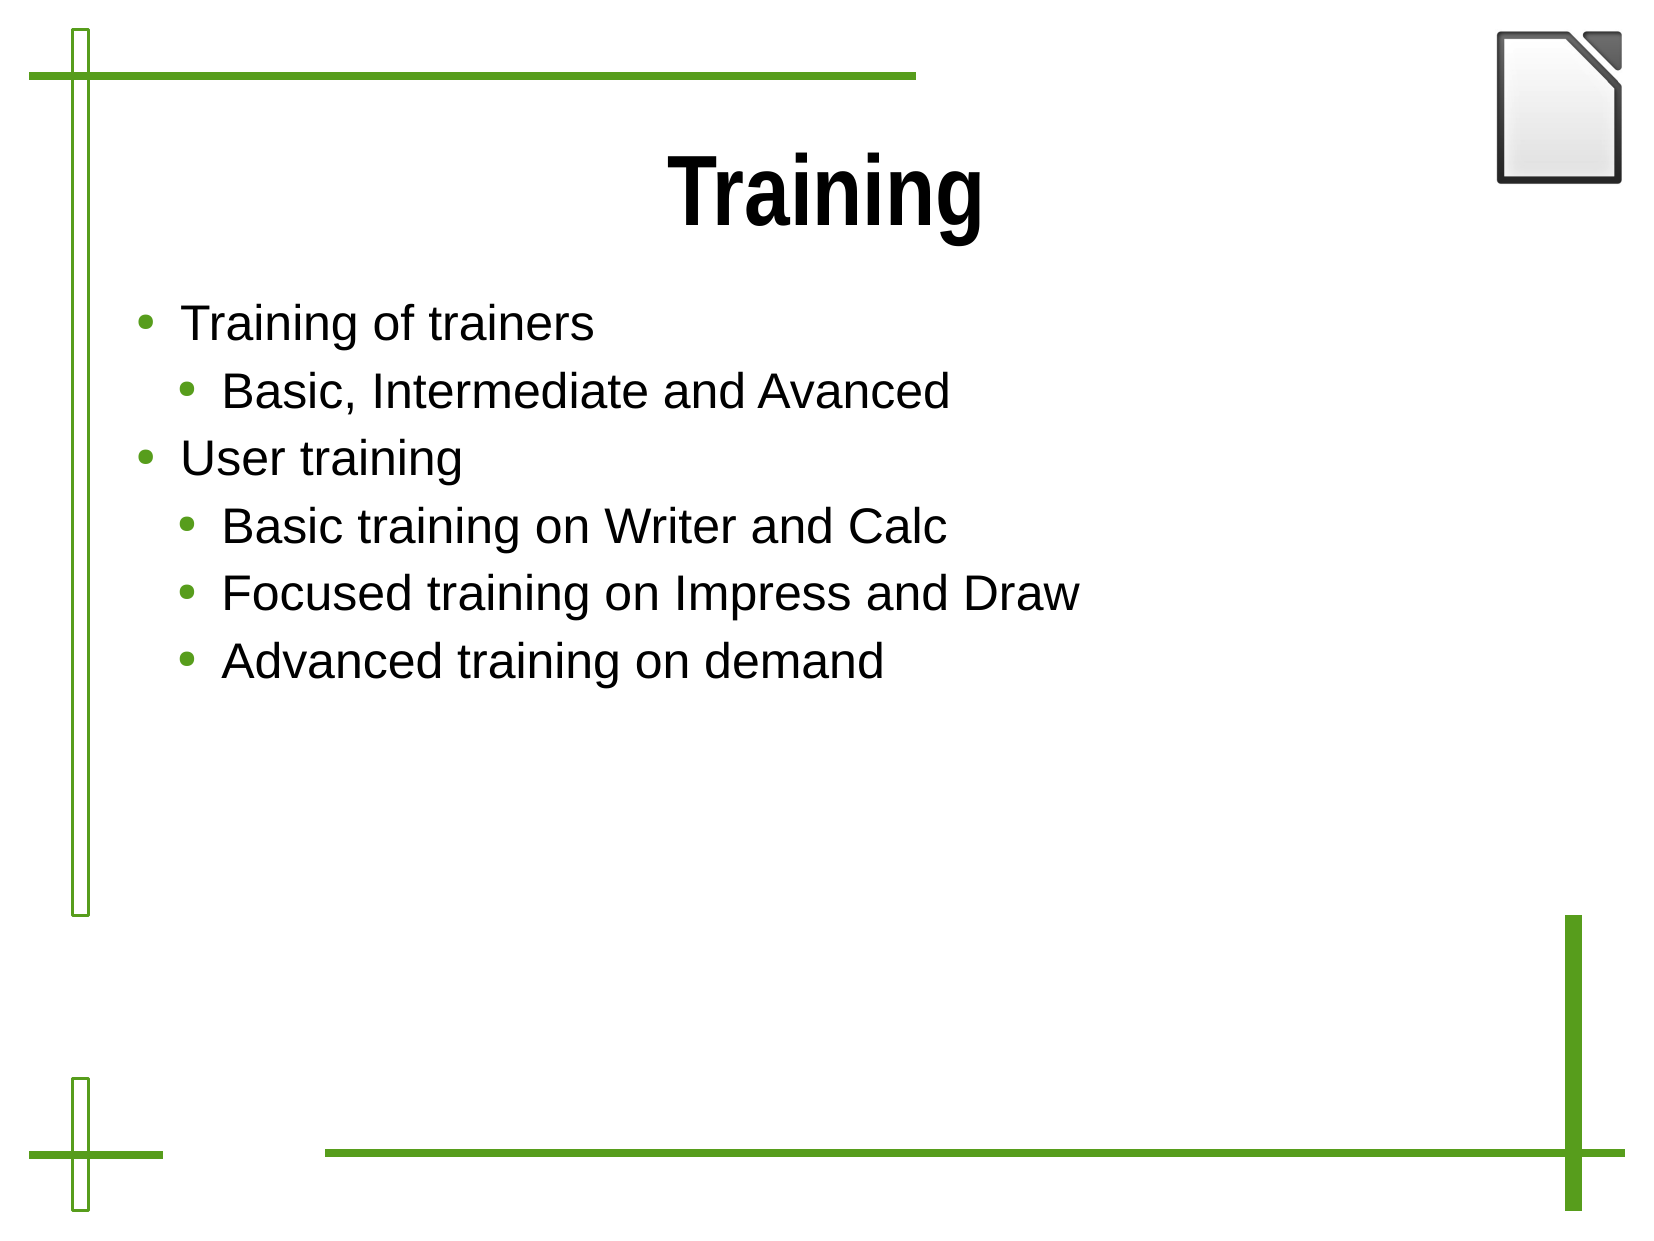

# Training
Training of trainers
Basic, Intermediate and Avanced
User training
Basic training on Writer and Calc
Focused training on Impress and Draw
Advanced training on demand